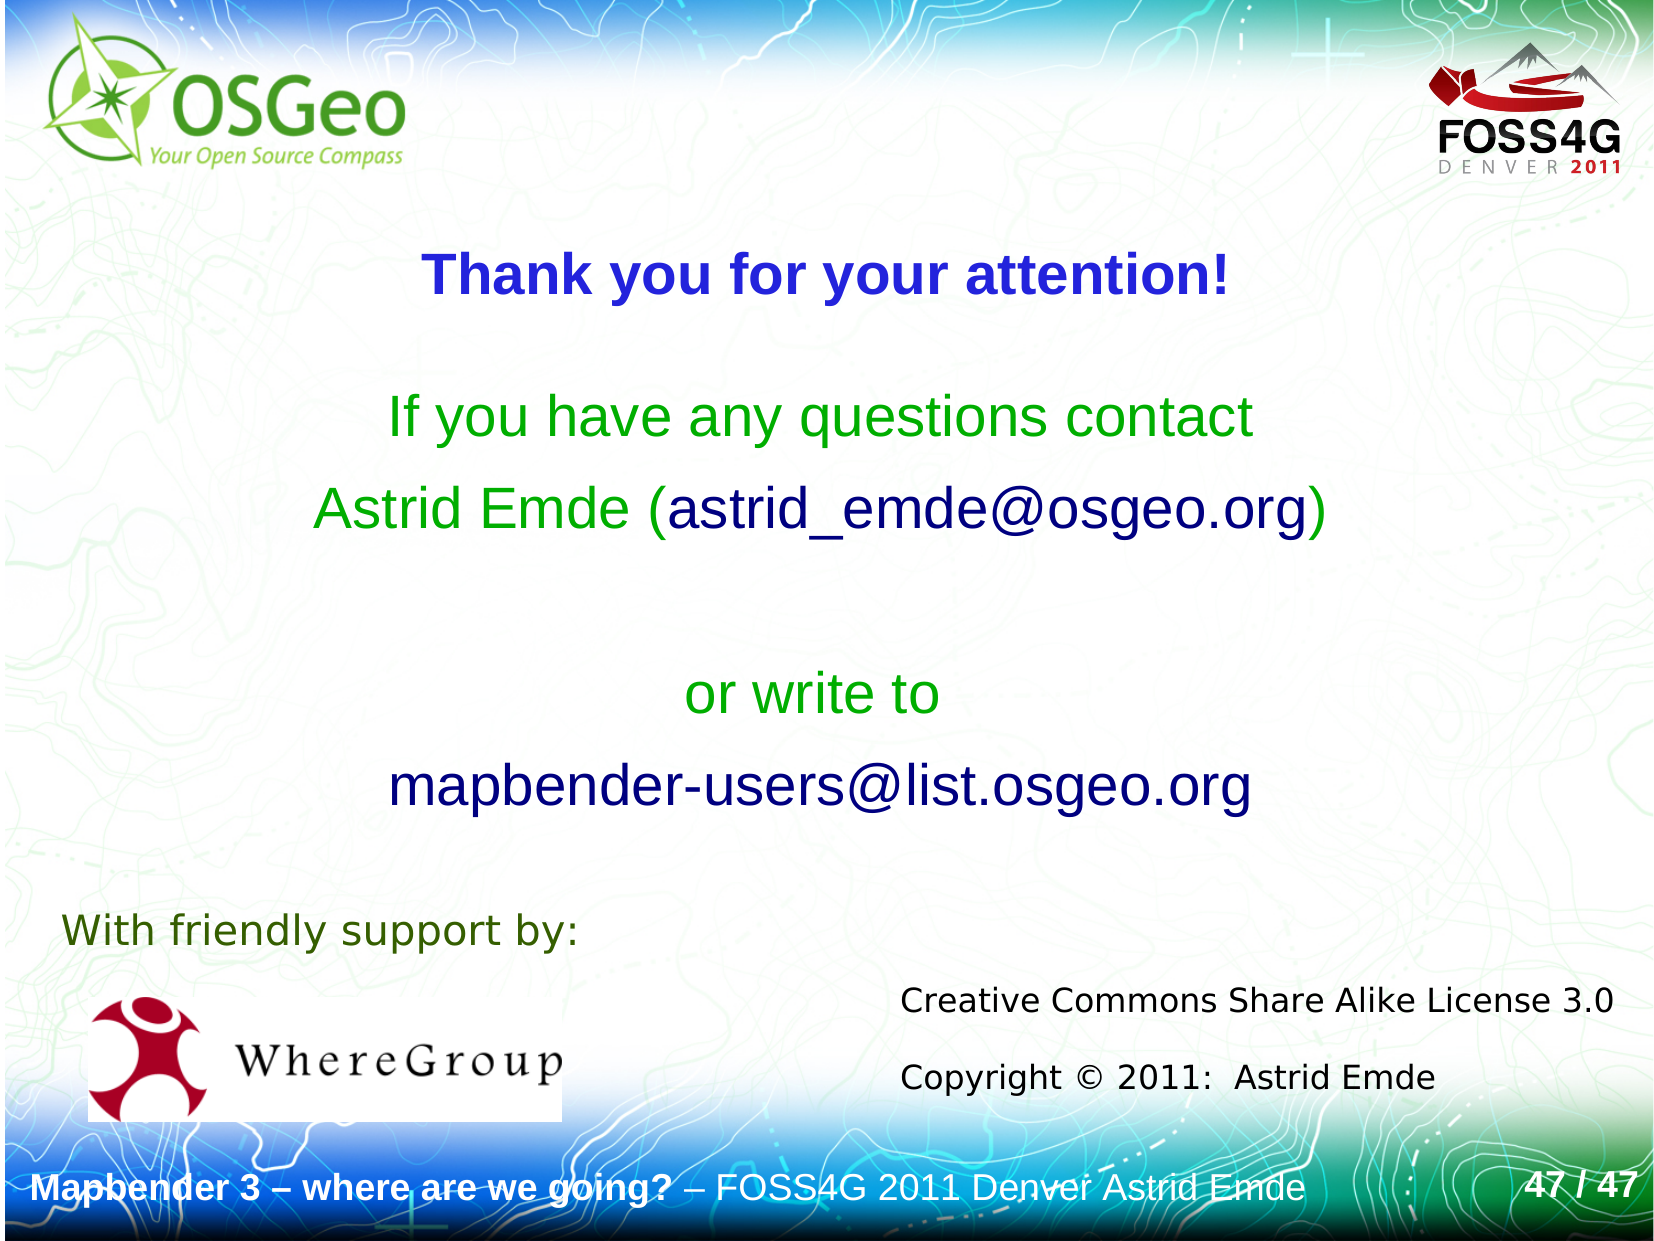

# Thank you for your attention!
If you have any questions contact
Astrid Emde (astrid_emde@osgeo.org)
or write to
mapbender-users@list.osgeo.org
With friendly support by:
Creative Commons Share Alike License 3.0
Copyright © 2011: Astrid Emde